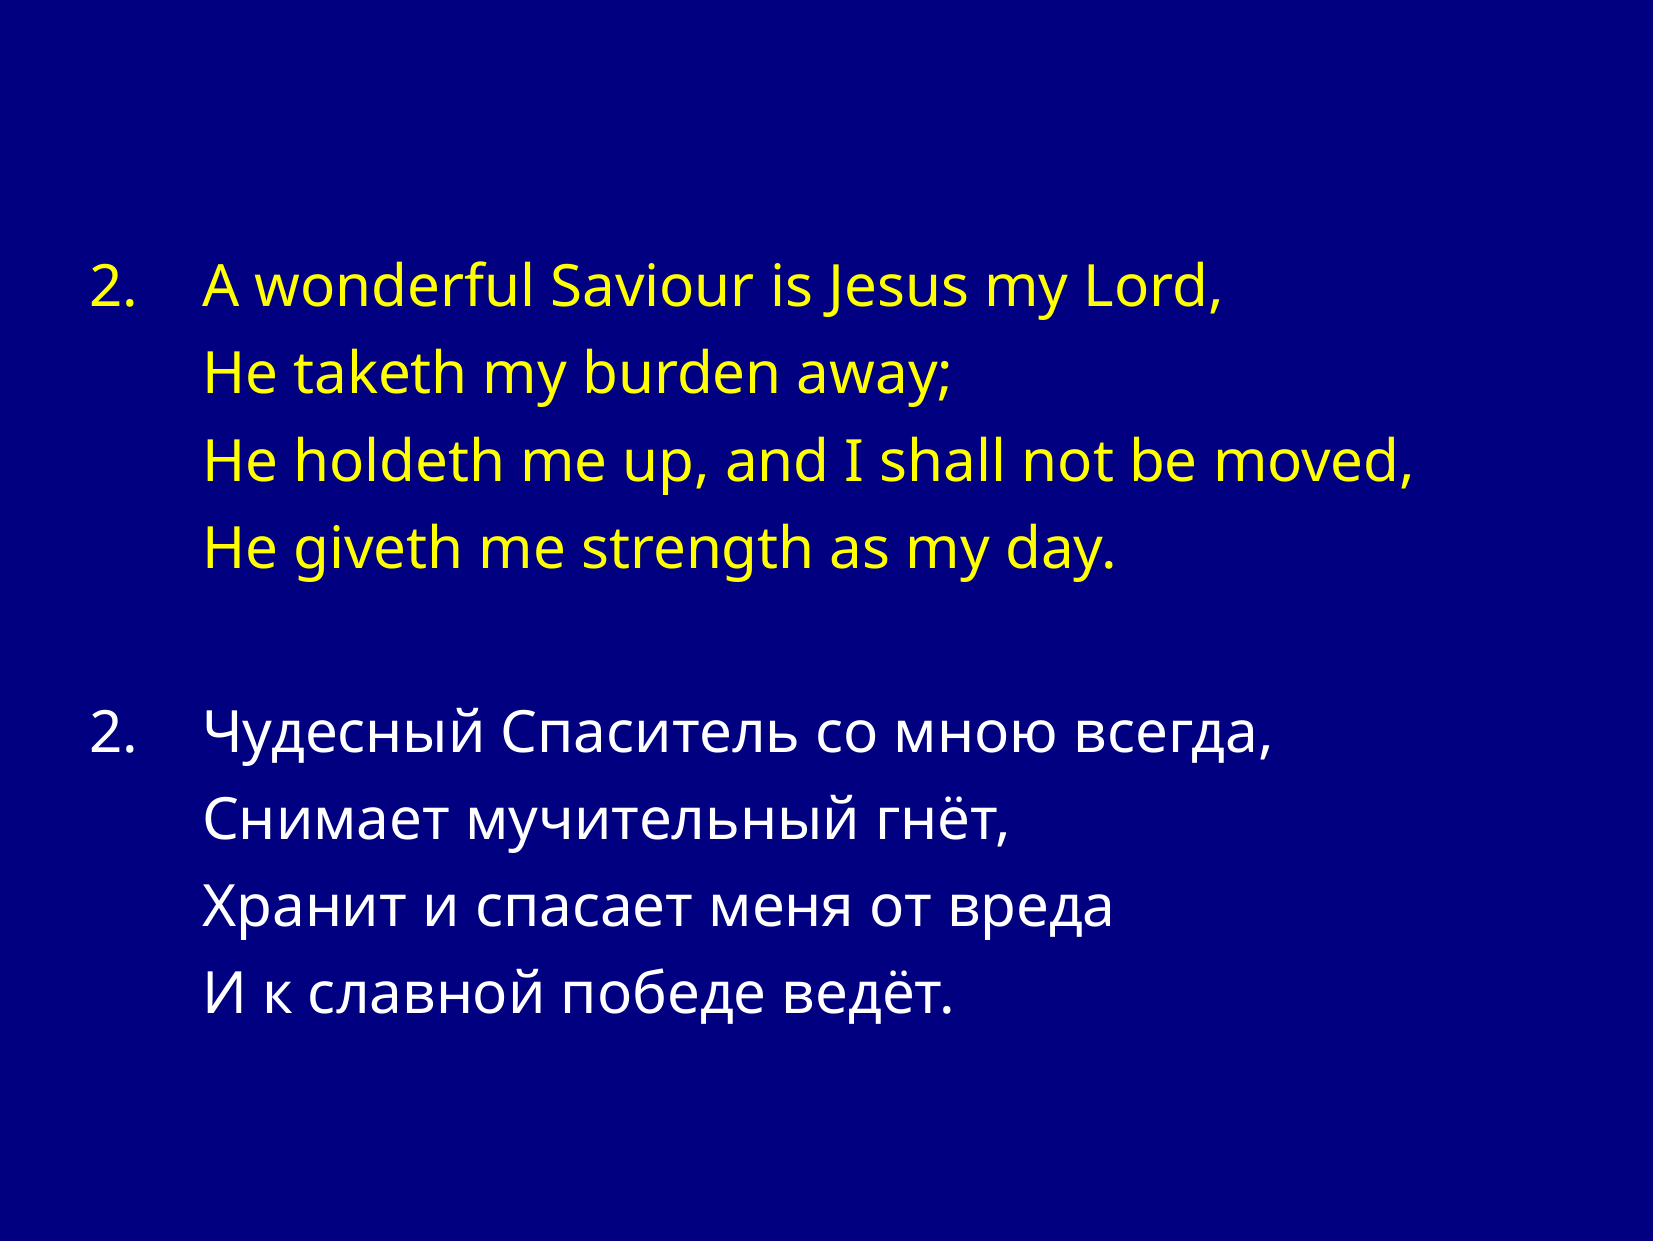

2.	A wonderful Saviour is Jesus my Lord,
	He taketh my burden away;
	He holdeth me up, and I shall not be moved,
	He giveth me strength as my day.
2.	Чудесный Спаситель со мною всегда,
	Снимает мучительный гнёт,
	Хранит и спасает меня от вреда
	И к славной победе ведёт.